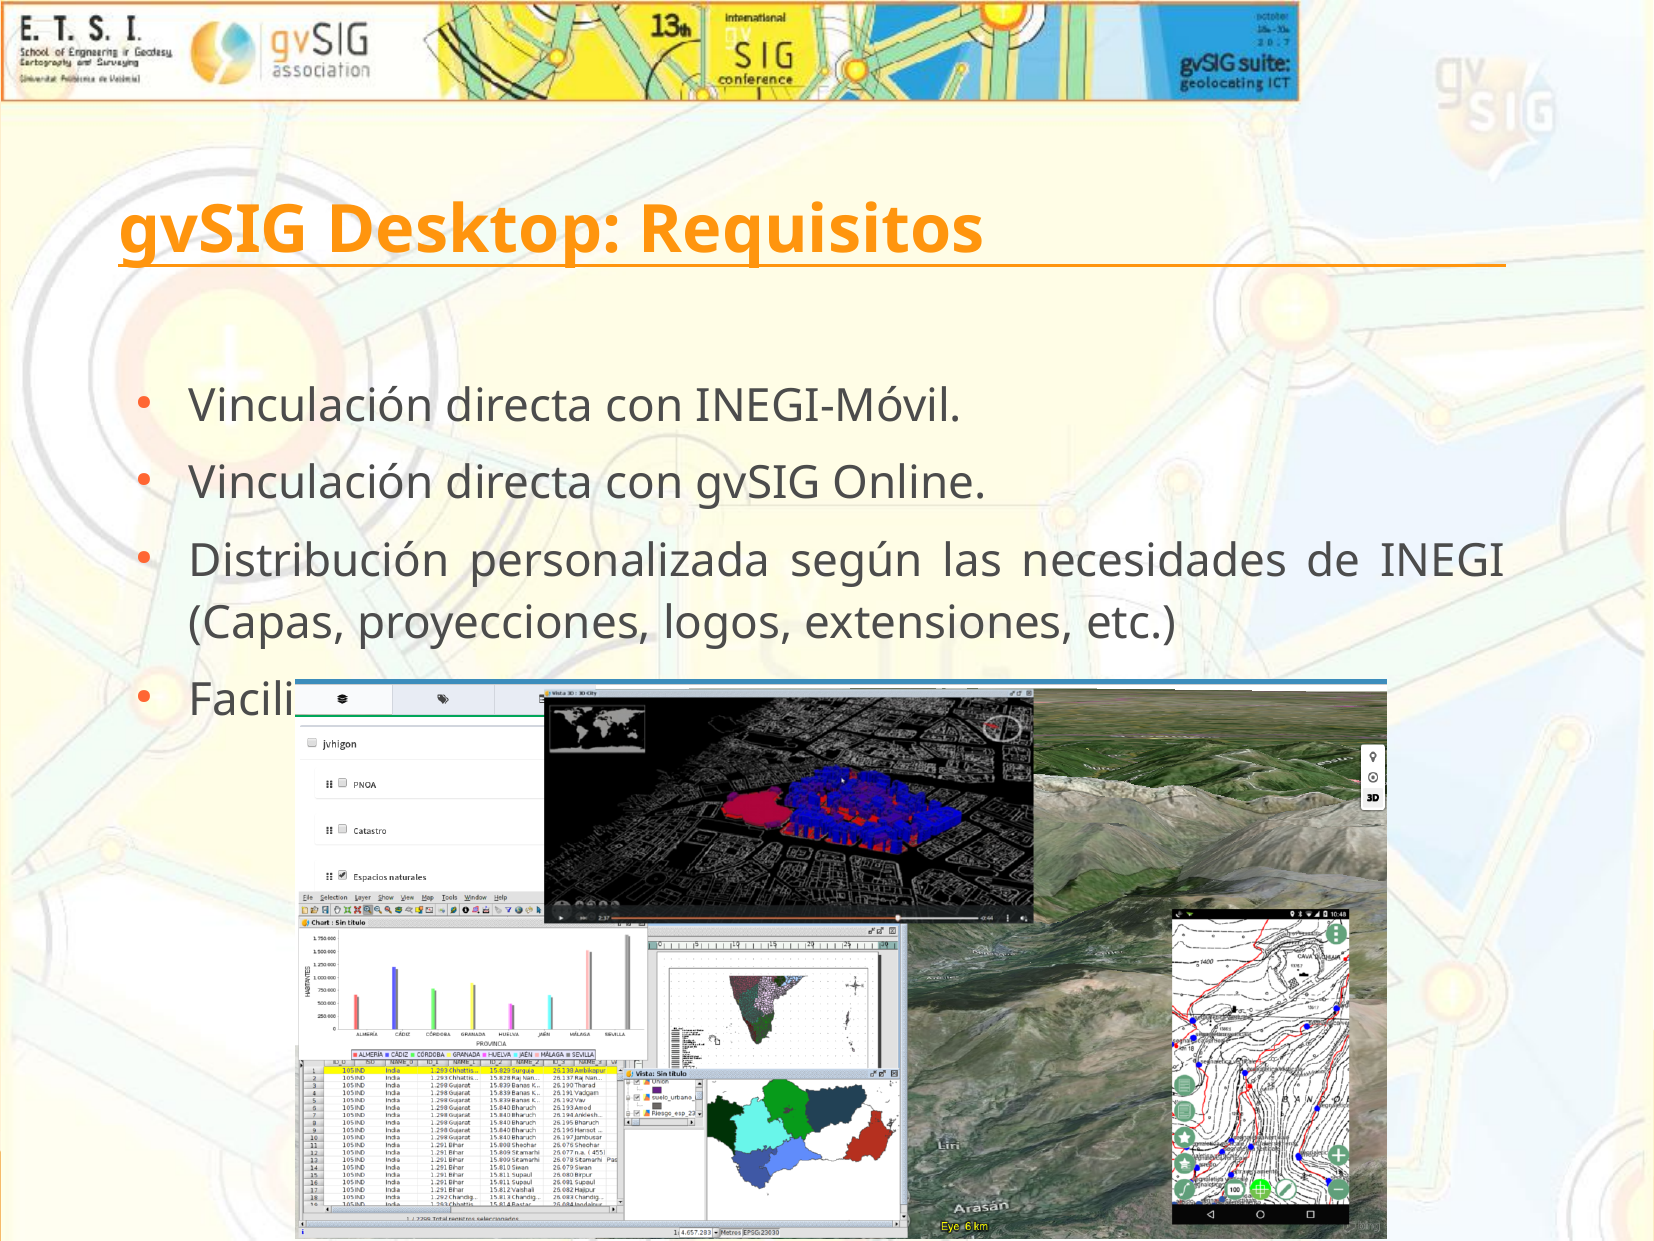

# gvSIG Desktop: Requisitos
Vinculación directa con INEGI-Móvil.
Vinculación directa con gvSIG Online.
Distribución personalizada según las necesidades de INEGI (Capas, proyecciones, logos, extensiones, etc.)
Facilidad de desarrollo por parte de INEGI